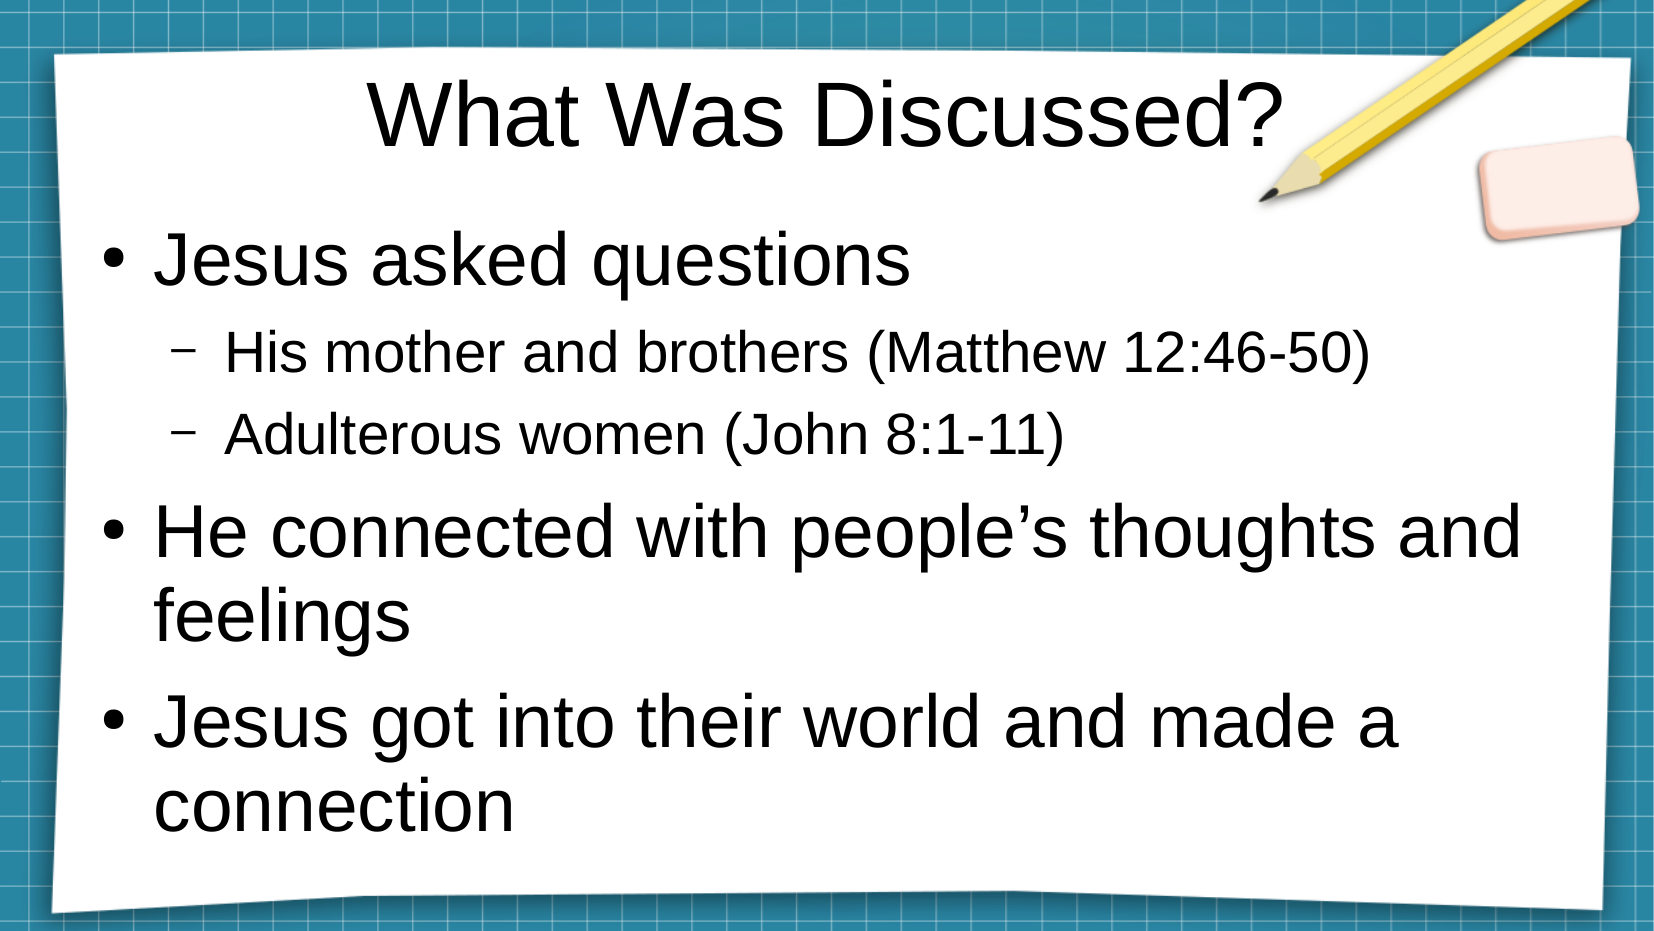

# What Was Discussed?
Jesus asked questions
His mother and brothers (Matthew 12:46-50)
Adulterous women (John 8:1-11)
He connected with people’s thoughts and feelings
Jesus got into their world and made a connection